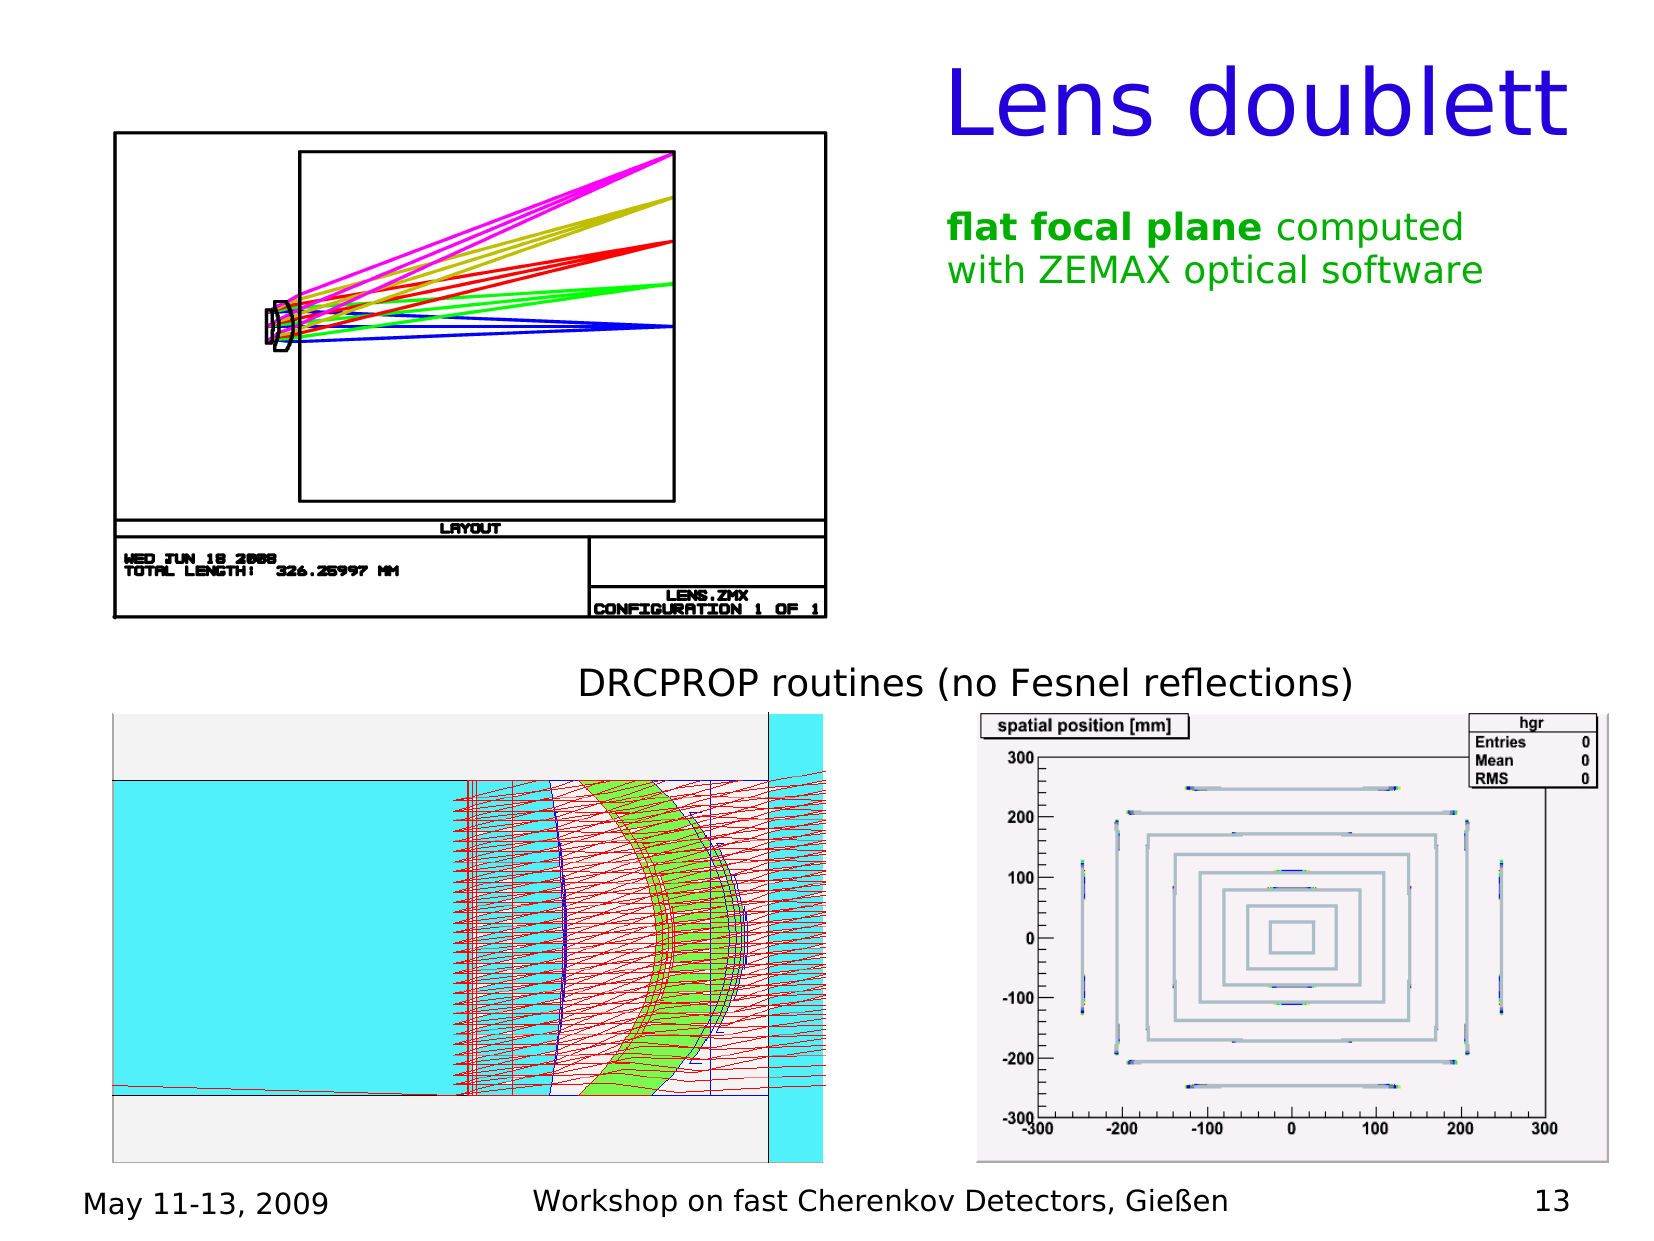

# Lens doublett
flat focal plane computed
with ZEMAX optical software
DRCPROP routines (no Fesnel reflections)
Workshop on fast Cherenkov Detectors, Gießen
13
May 11-13, 2009